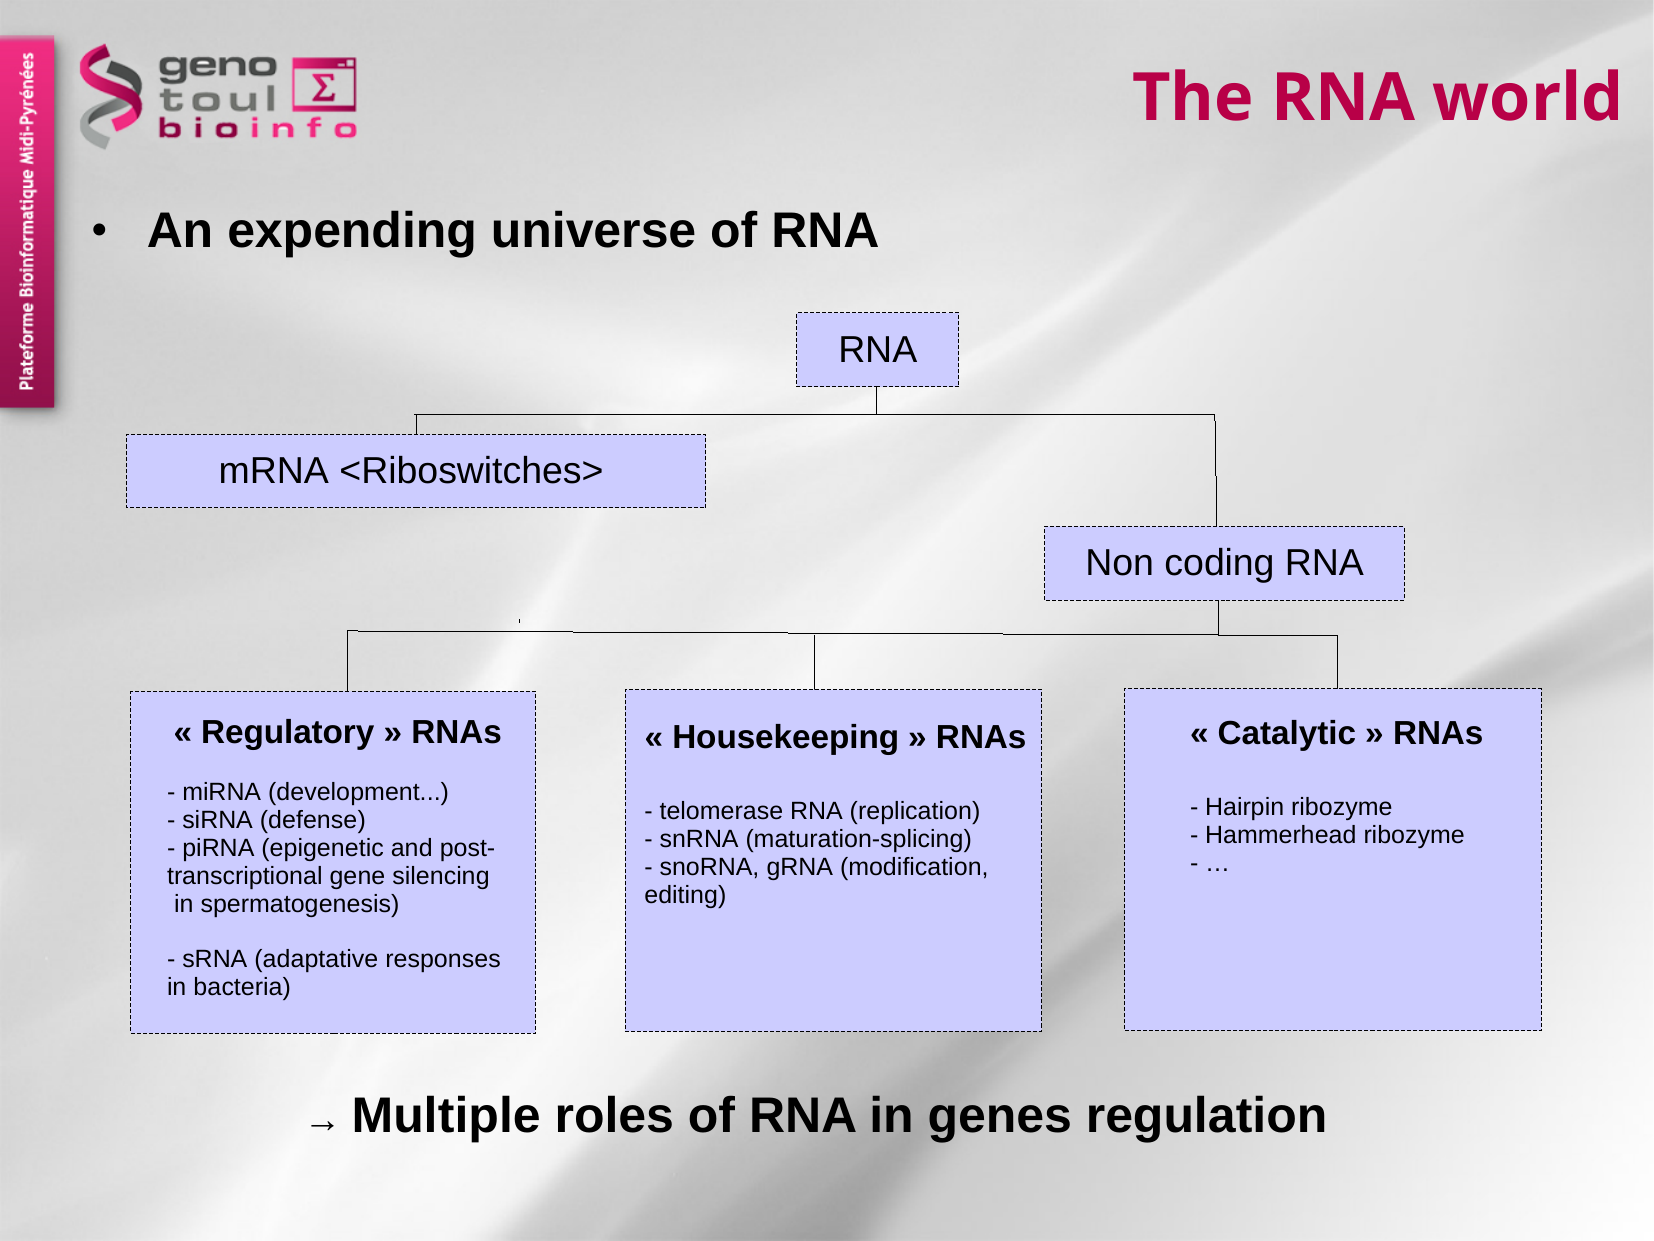

# The RNA world
An expending universe of RNA
RNA
mRNA <Riboswitches>
Non coding RNA
« Regulatory » RNAs
- miRNA (development...)
- siRNA (defense)
- piRNA (epigenetic and post-
transcriptional gene silencing
 in spermatogenesis)
- sRNA (adaptative responses
in bacteria)
« Catalytic » RNAs
- Hairpin ribozyme
- Hammerhead ribozyme
- …
« Housekeeping » RNAs
- telomerase RNA (replication)
- snRNA (maturation-splicing)
- snoRNA, gRNA (modification,
editing)
→ Multiple roles of RNA in genes regulation